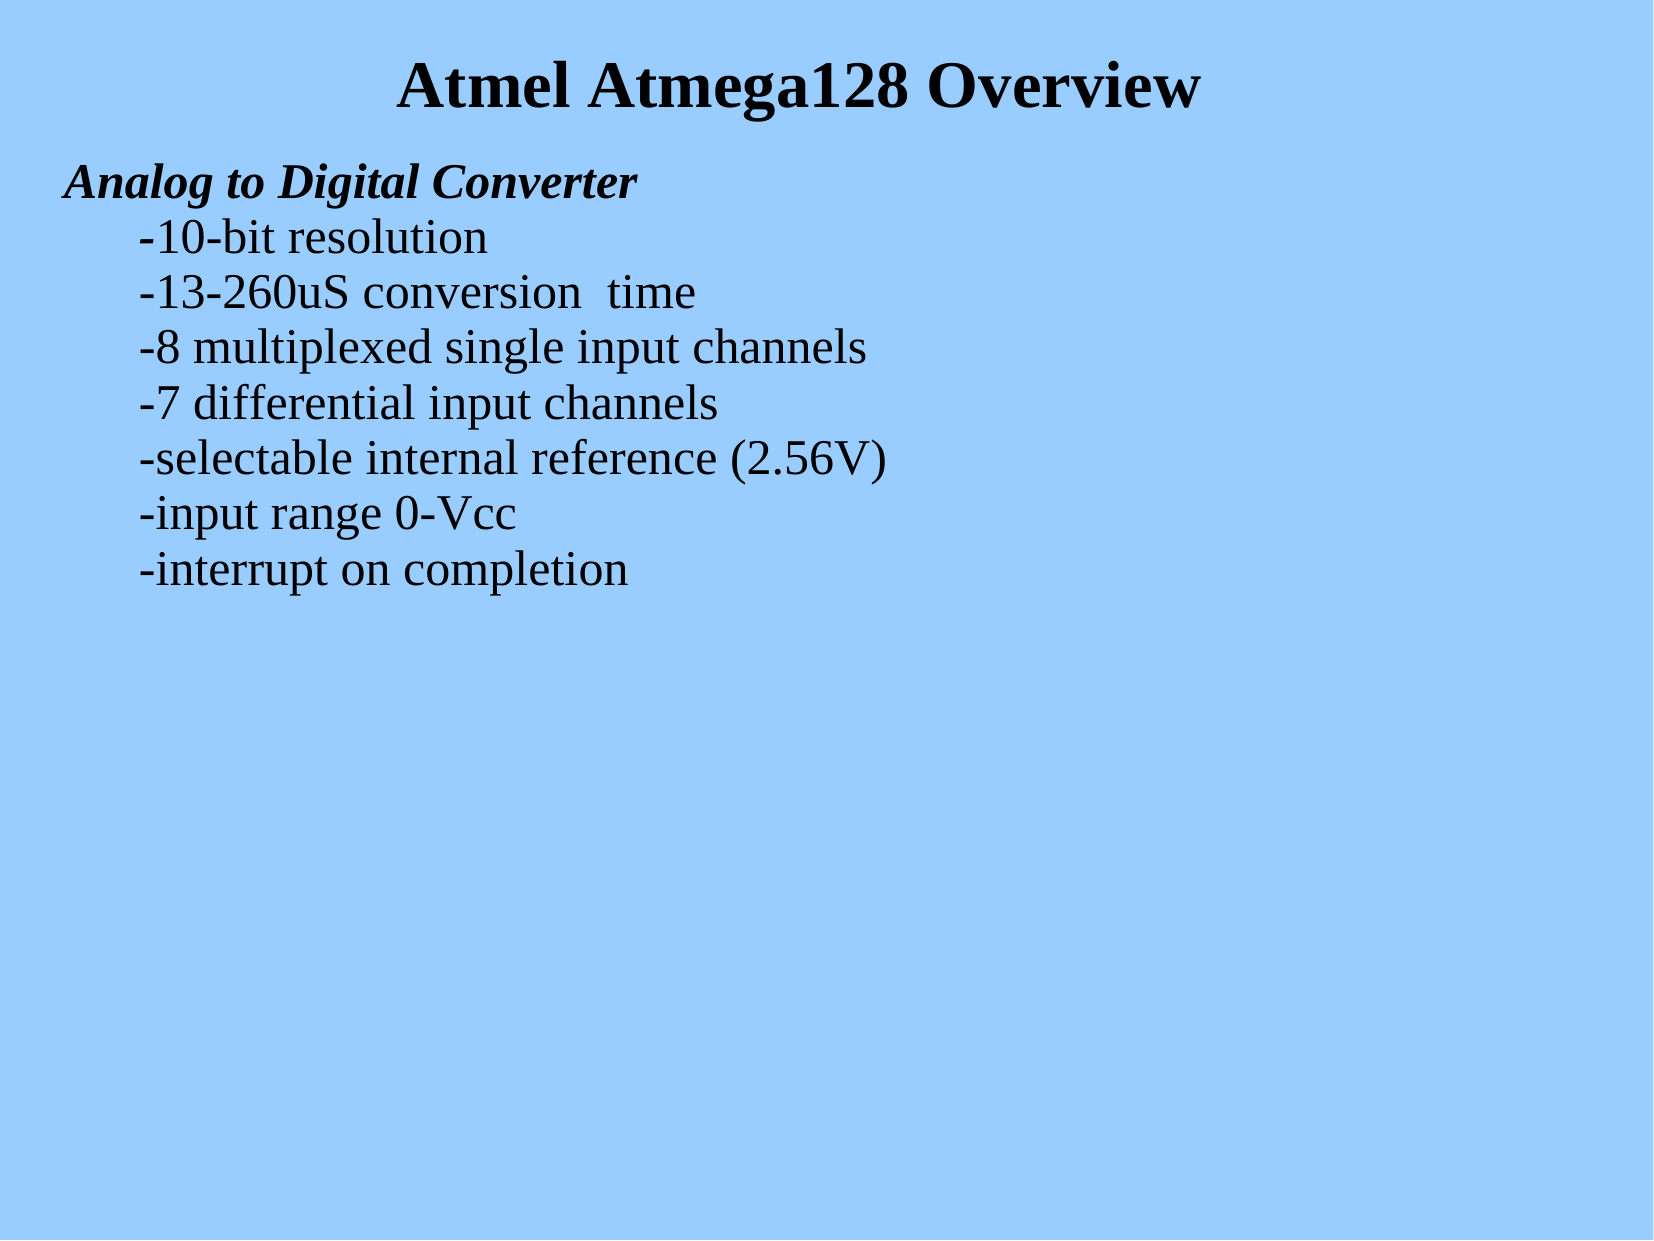

Atmel Atmega128 Overview
Analog to Digital Converter
	-10-bit resolution
	-13-260uS conversion time
	-8 multiplexed single input channels
	-7 differential input channels
	-selectable internal reference (2.56V)
	-input range 0-Vcc
	-interrupt on completion